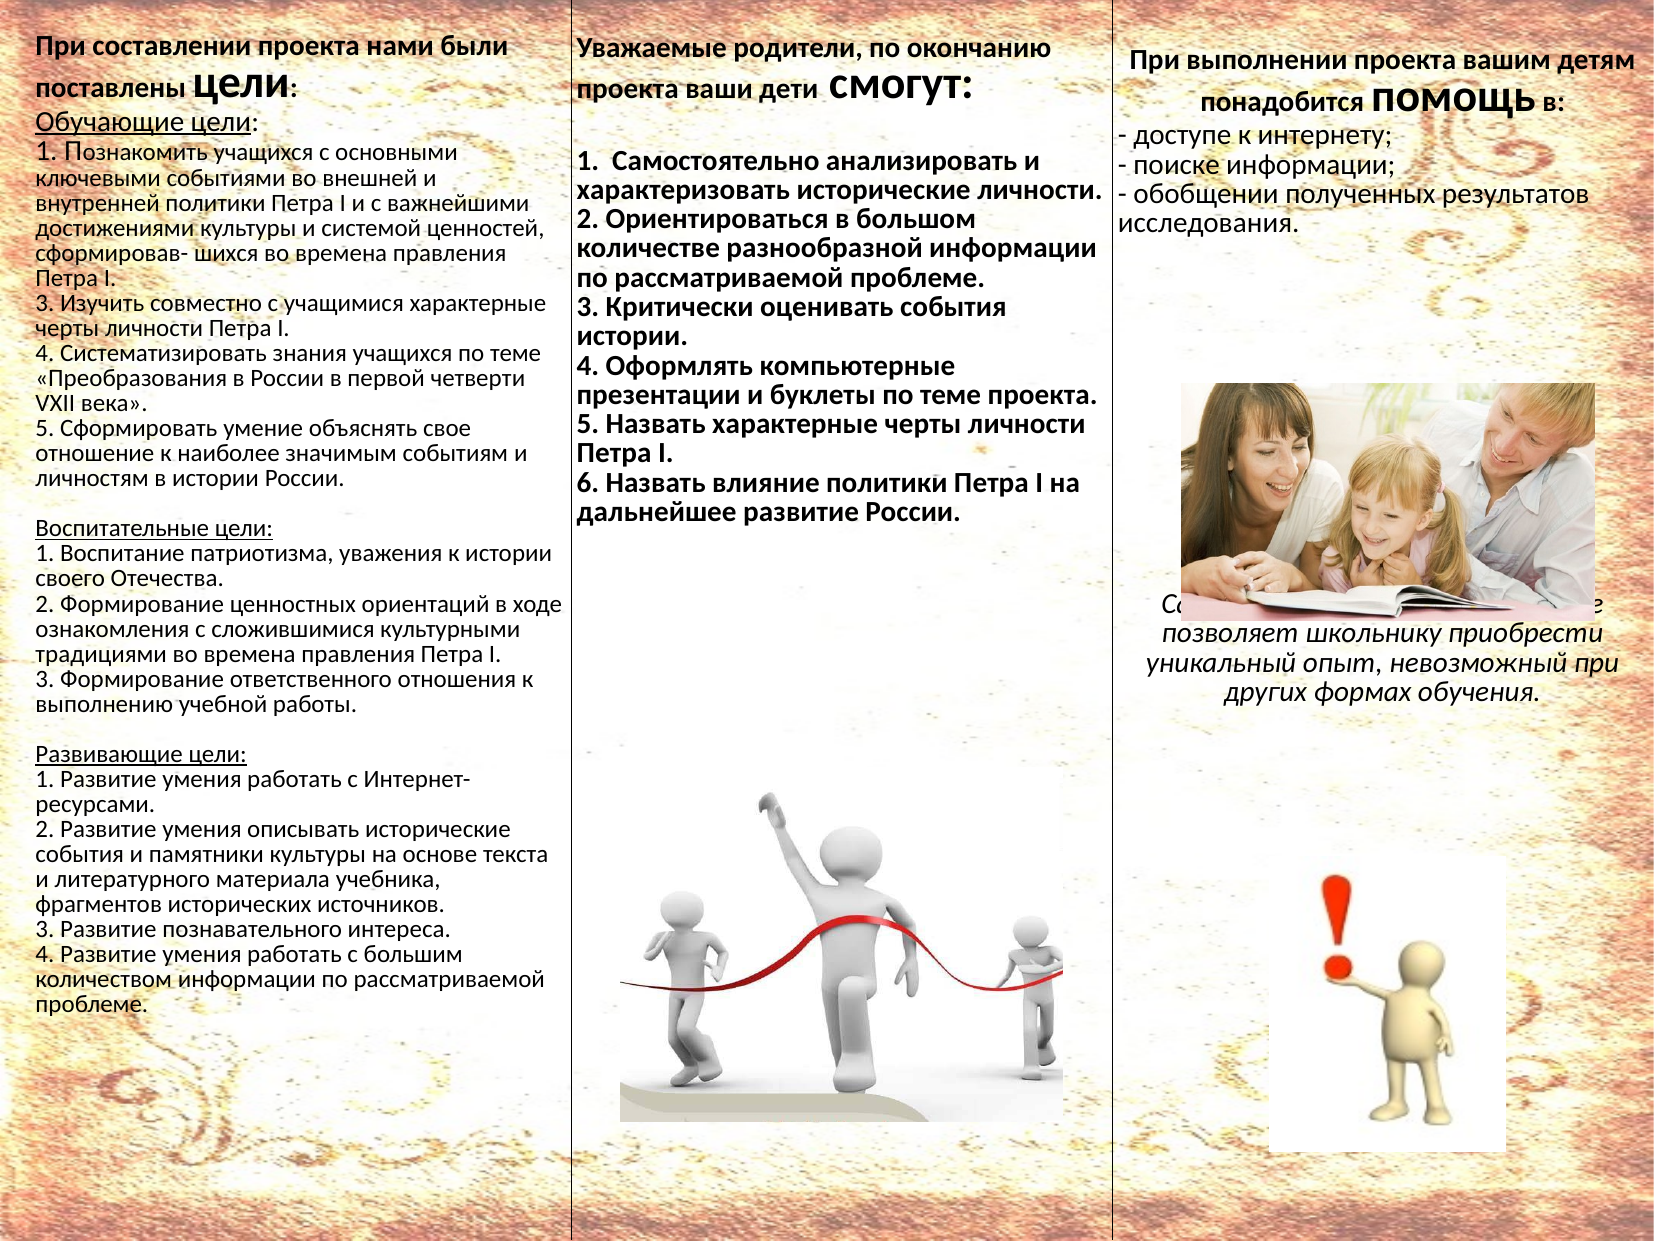

| При составлении проекта нами были поставлены цели: Обучающие цели: 1. Познакомить учащихся с основными ключевыми событиями во внешней и внутренней политики Петра I и с важнейшими достижениями культуры и системой ценностей, сформировав- шихся во времена правления Петра I. 3. Изучить совместно с учащимися характерные черты личности Петра I. 4. Систематизировать знания учащихся по теме «Преобразования в России в первой четверти VXII века». 5. Сформировать умение объяснять свое отношение к наиболее значимым событиям и личностям в истории России. Воспитательные цели: 1. Воспитание патриотизма, уважения к истории своего Отечества. 2. Формирование ценностных ориентаций в ходе ознакомления с сложившимися культурными традициями во времена правления Петра I. 3. Формирование ответственного отношения к выполнению учебной работы. Развивающие цели: 1. Развитие умения работать с Интернет-ресурсами. 2. Развитие умения описывать исторические события и памятники культуры на основе текста и литературного материала учебника, фрагментов исторических источников. 3. Развитие познавательного интереса. 4. Развитие умения работать с большим количеством информации по рассматриваемой проблеме. | Уважаемые родители, по окончанию проекта ваши дети смогут: 1. Cамостоятельно анализировать и характеризовать исторические личности. 2. Ориентироваться в большом количестве разнообразной информации по рассматриваемой проблеме. 3. Критически оценивать события истории. 4. Оформлять компьютерные презентации и буклеты по теме проекта. 5. Назвать характерные черты личности Петра I. 6. Назвать влияние политики Петра I на дальнейшее развитие России. | При выполнении проекта вашим детям понадобится помощь в: - доступе к интернету; - поиске информации; - обобщении полученных результатов исследования. Самое главное, участие в проекте позволяет школьнику приобрести уникальный опыт, невозможный при других формах обучения. |
| --- | --- | --- |